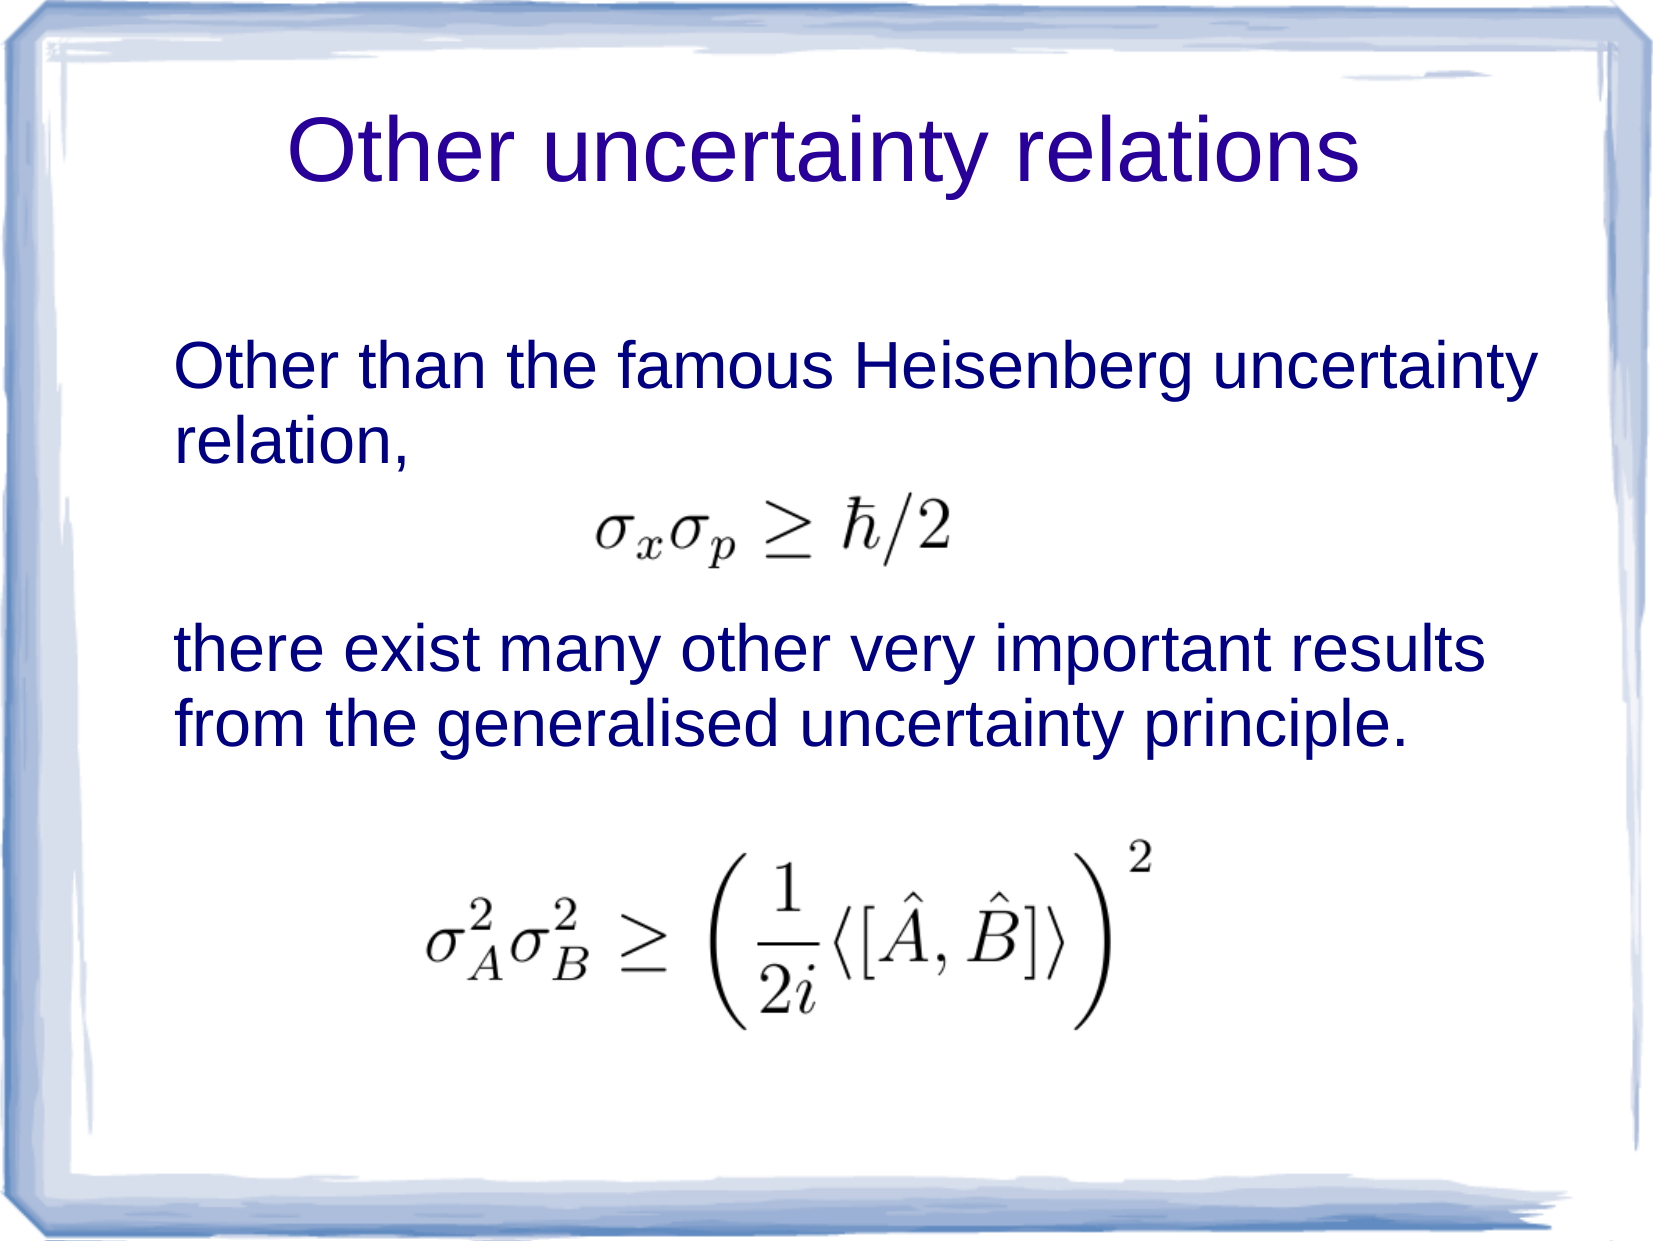

# Other uncertainty relations
 Other than the famous Heisenberg uncertainty relation,
 there exist many other very important results from the generalised uncertainty principle.